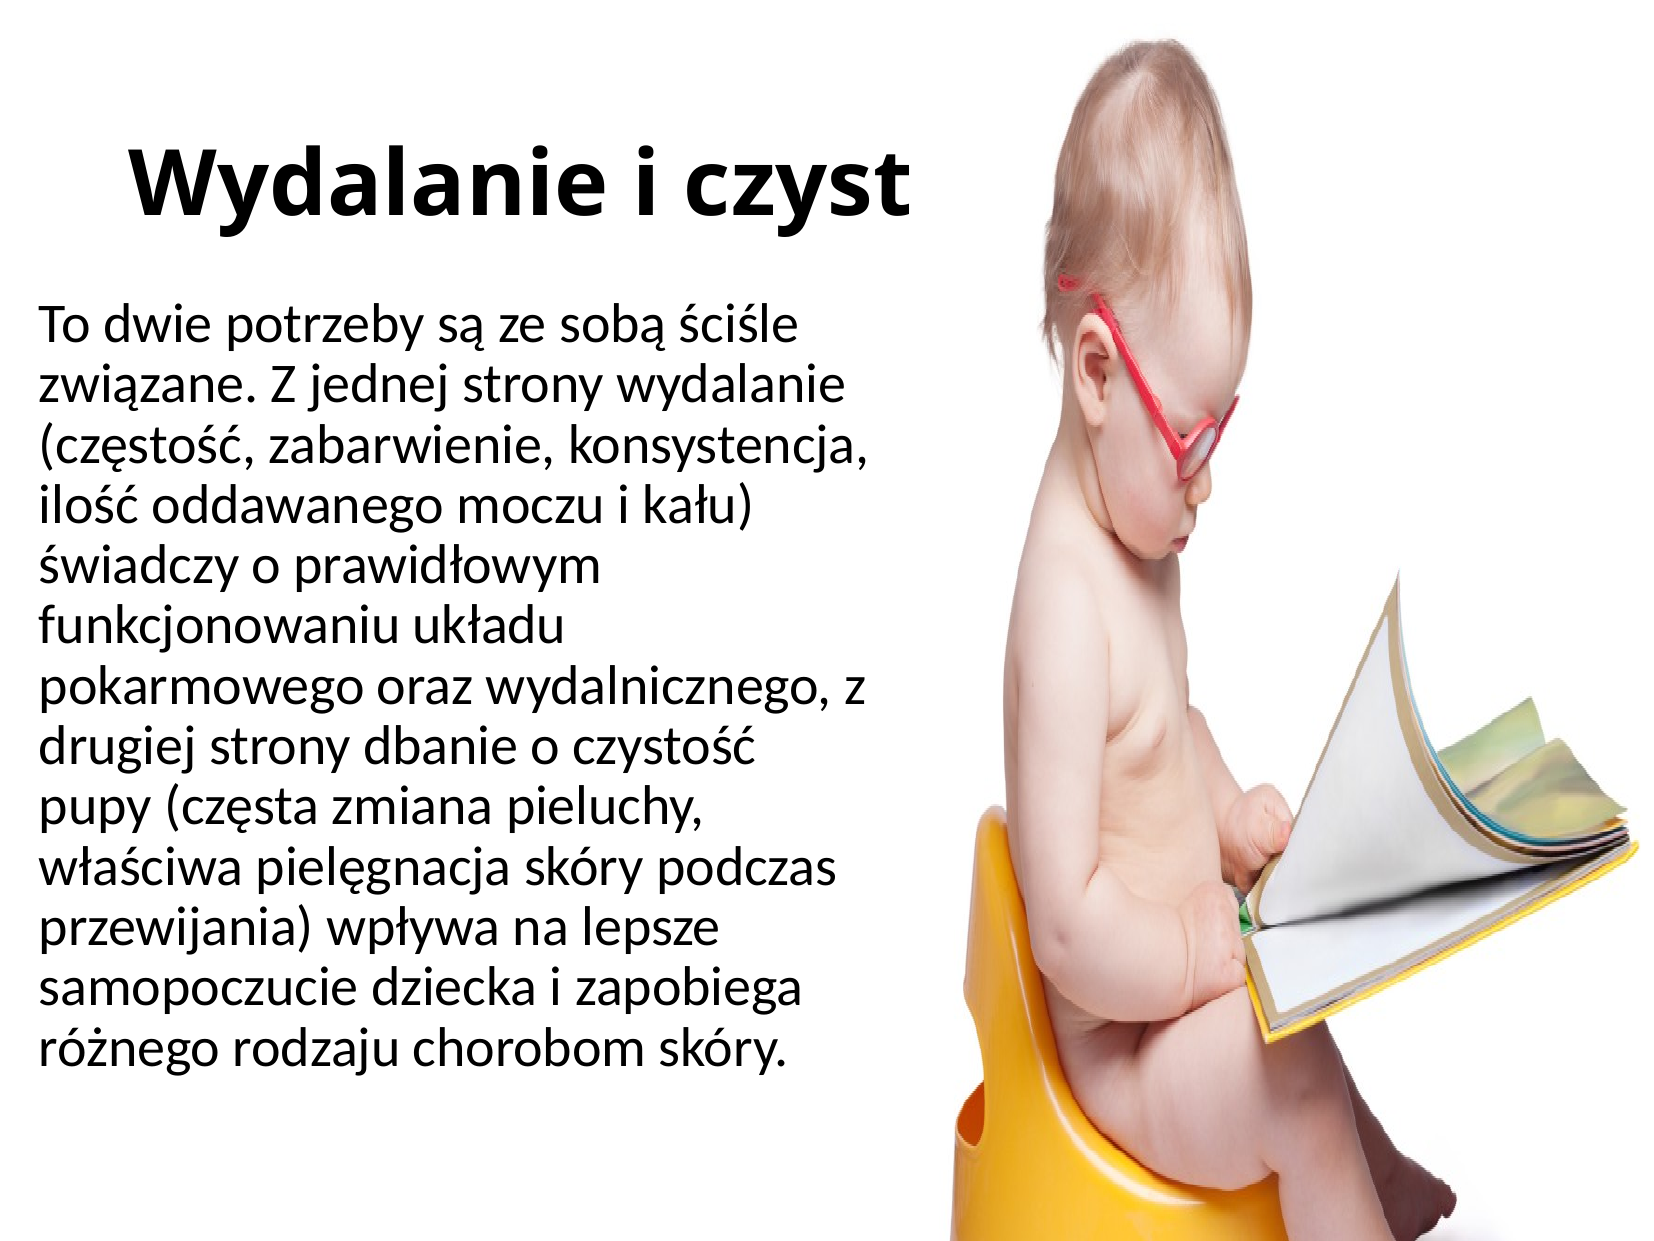

# Wydalanie i czystość
To dwie potrzeby są ze sobą ściśle związane. Z jednej strony wydalanie (częstość, zabarwienie, konsystencja, ilość oddawanego moczu i kału) świadczy o prawidłowym funkcjonowaniu układu pokarmowego oraz wydalnicznego, z drugiej strony dbanie o czystość pupy (częsta zmiana pieluchy, właściwa pielęgnacja skóry podczas przewijania) wpływa na lepsze samopoczucie dziecka i zapobiega różnego rodzaju chorobom skóry.